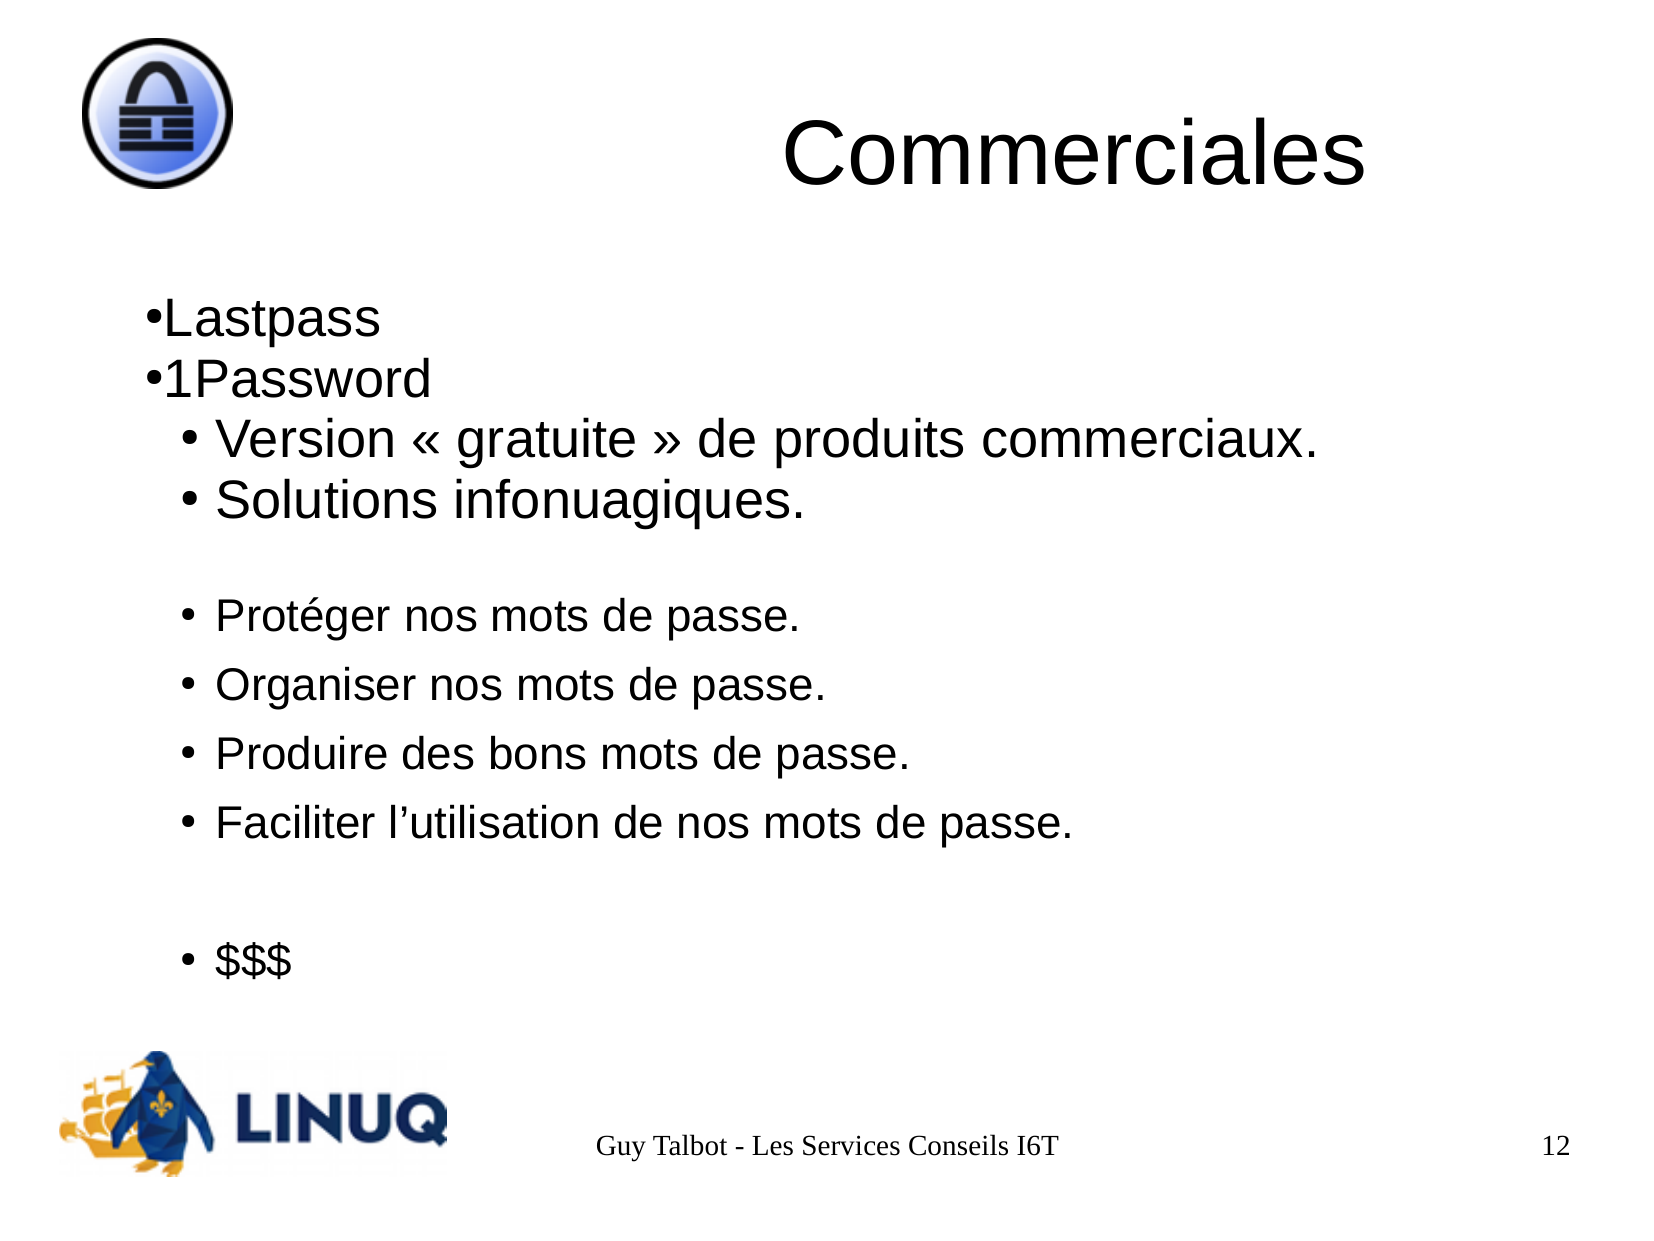

# Commerciales
Lastpass
1Password
Version « gratuite » de produits commerciaux.
Solutions infonuagiques.
Protéger nos mots de passe.
Organiser nos mots de passe.
Produire des bons mots de passe.
Faciliter l’utilisation de nos mots de passe.
$$$
Guy Talbot - Les Services Conseils I6T
12